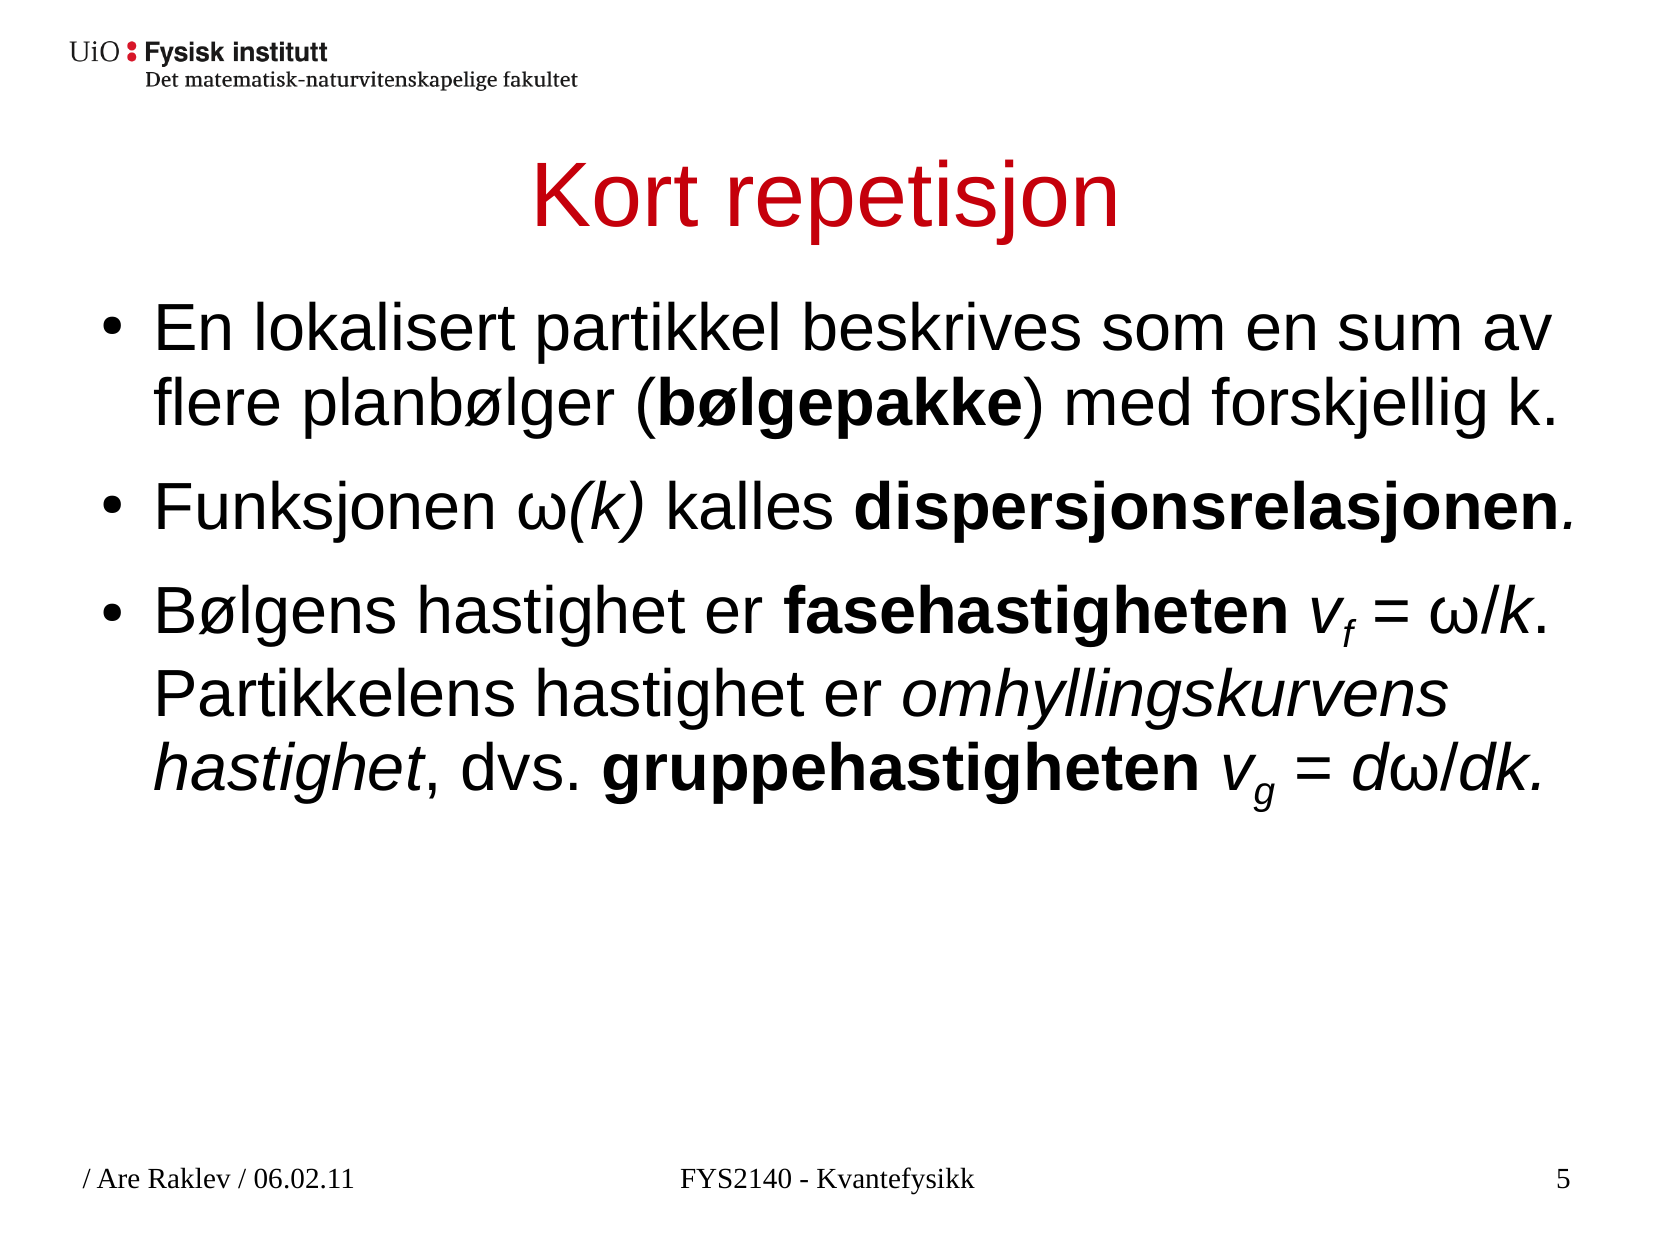

# Kort repetisjon
En lokalisert partikkel beskrives som en sum av flere planbølger (bølgepakke) med forskjellig k.
Funksjonen ω(k) kalles dispersjonsrelasjonen.
Bølgens hastighet er fasehastigheten vf = ω/k. Partikkelens hastighet er omhyllingskurvens hastighet, dvs. gruppehastigheten vg = dω/dk.
/ Are Raklev / 06.02.11
FYS2140 - Kvantefysikk
5